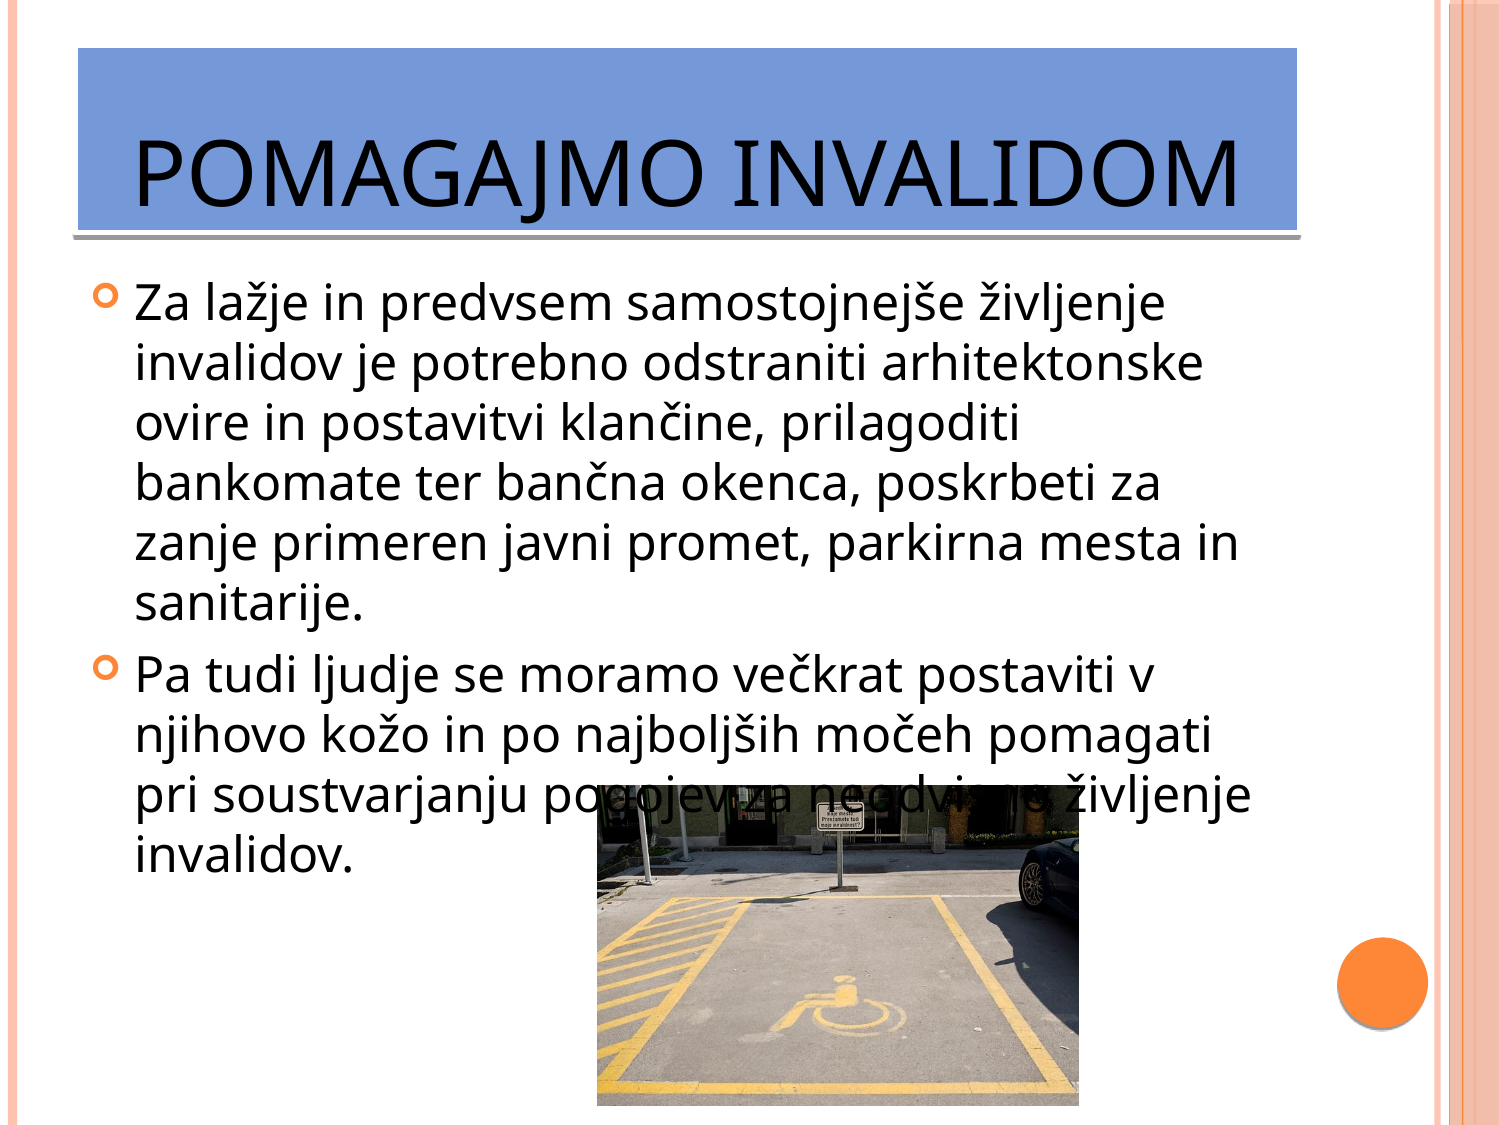

# pomagajmo invalidom
Za lažje in predvsem samostojnejše življenje invalidov je potrebno odstraniti arhitektonske ovire in postavitvi klančine, prilagoditi bankomate ter bančna okenca, poskrbeti za zanje primeren javni promet, parkirna mesta in sanitarije.
Pa tudi ljudje se moramo večkrat postaviti v njihovo kožo in po najboljših močeh pomagati pri soustvarjanju pogojev za neodvisno življenje invalidov.